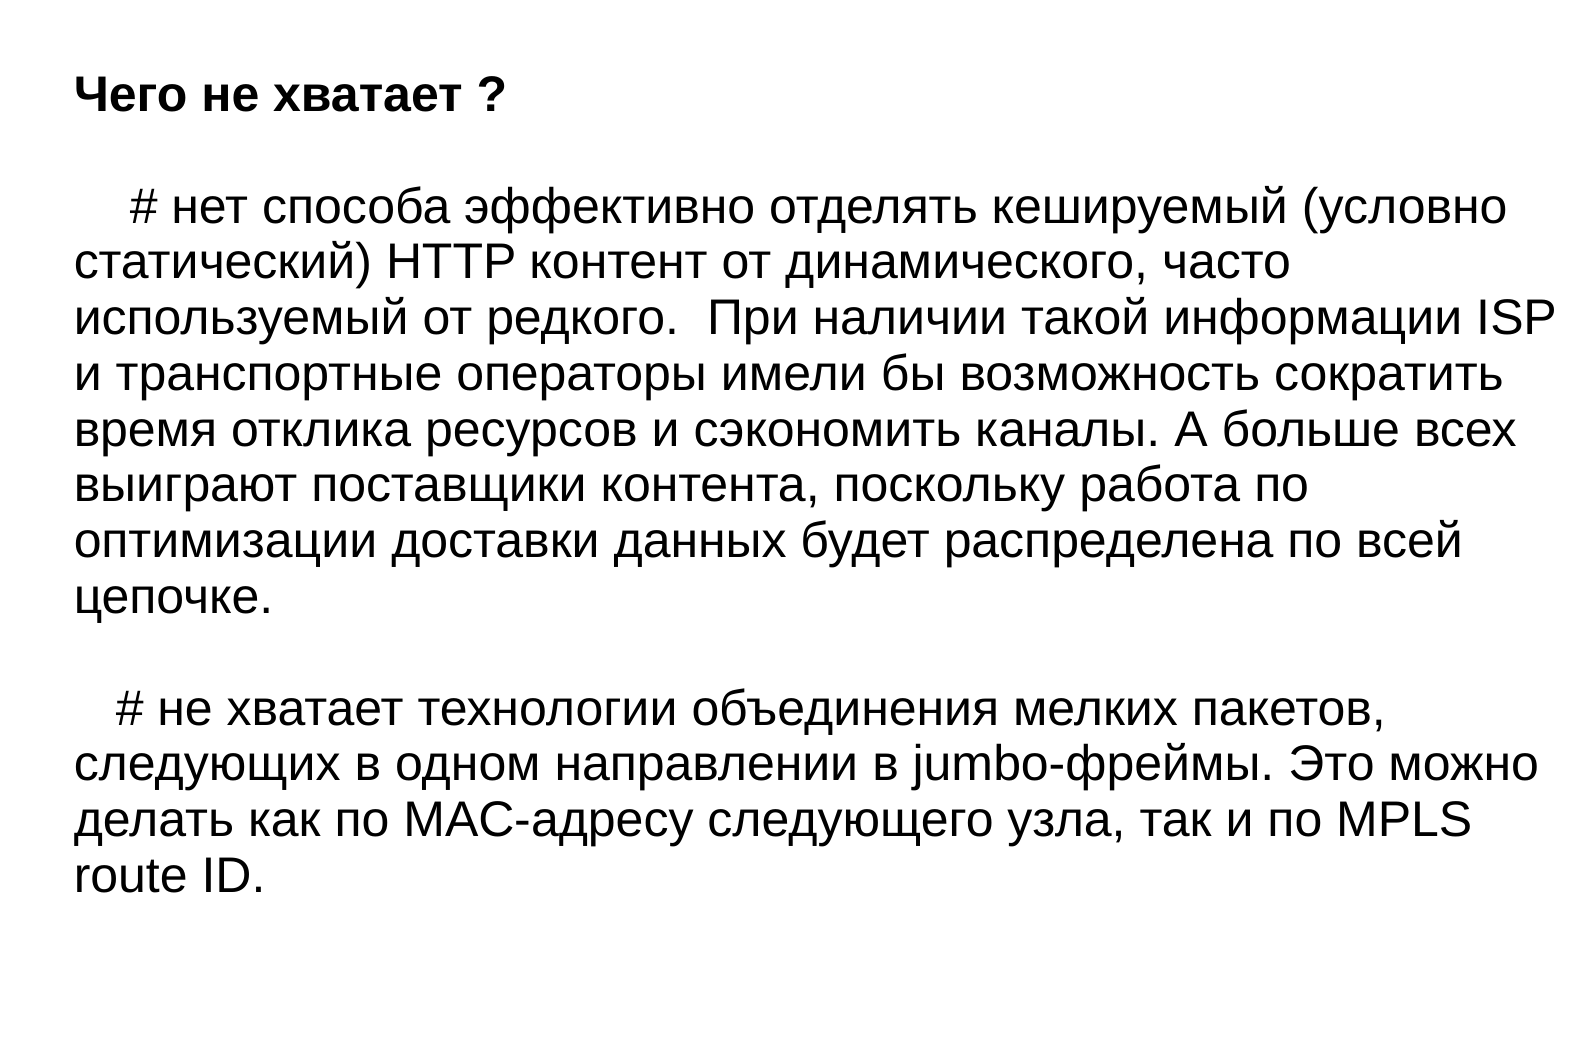

Чего не хватает ?
 # нет способа эффективно отделять кешируемый (условно статический) HTTP контент от динамического, часто используемый от редкого. При наличии такой информации ISP и транспортные операторы имели бы возможность сократить время отклика ресурсов и сэкономить каналы. А больше всех выиграют поставщики контента, поскольку работа по оптимизации доставки данных будет распределена по всей цепочке.
 # не хватает технологии объединения мелких пакетов, следующих в одном направлении в jumbo-фреймы. Это можно делать как по MAC-адресу следующего узла, так и по MPLS route ID.